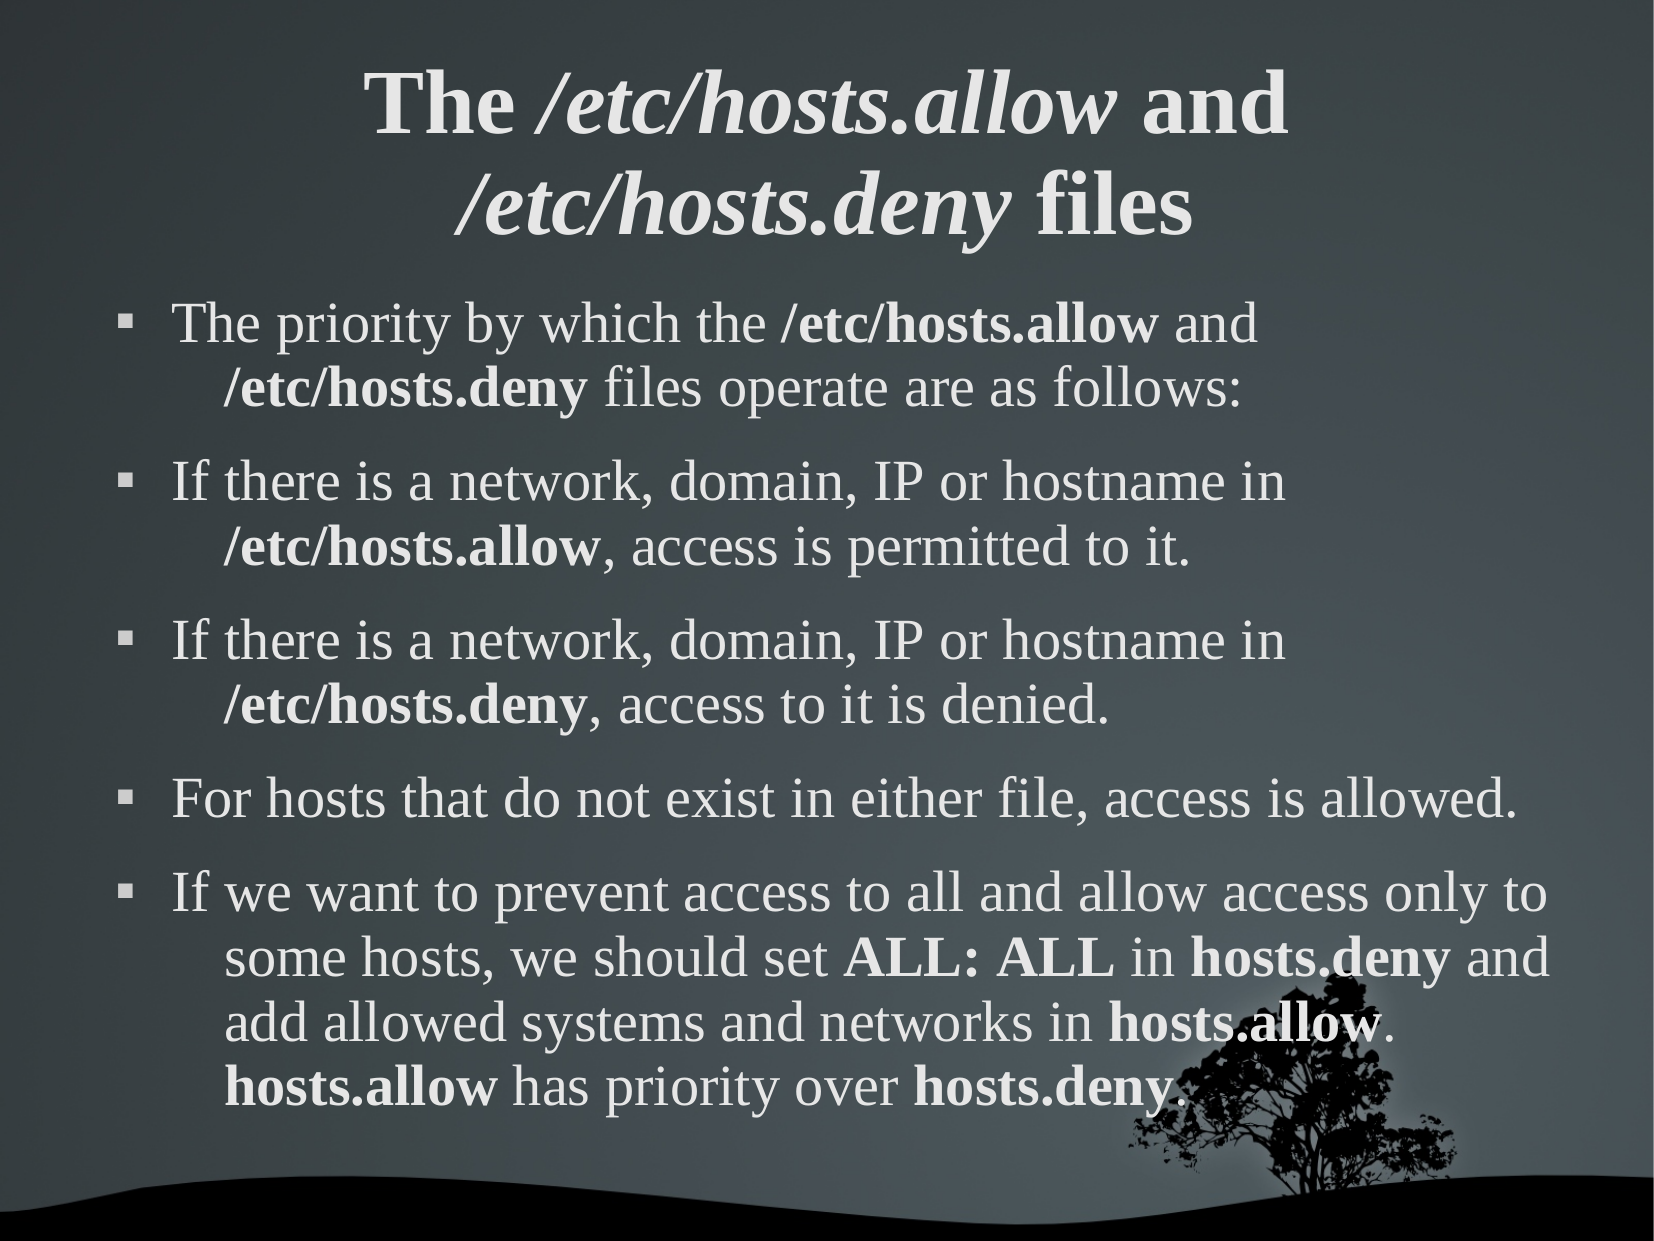

The /etc/hosts.allow and /etc/hosts.deny files
# The priority by which the /etc/hosts.allow and /etc/hosts.deny files operate are as follows:
If there is a network, domain, IP or hostname in /etc/hosts.allow, access is permitted to it.
If there is a network, domain, IP or hostname in /etc/hosts.deny, access to it is denied.
For hosts that do not exist in either file, access is allowed.
If we want to prevent access to all and allow access only to some hosts, we should set ALL: ALL in hosts.deny and add allowed systems and networks in hosts.allow. hosts.allow has priority over hosts.deny.